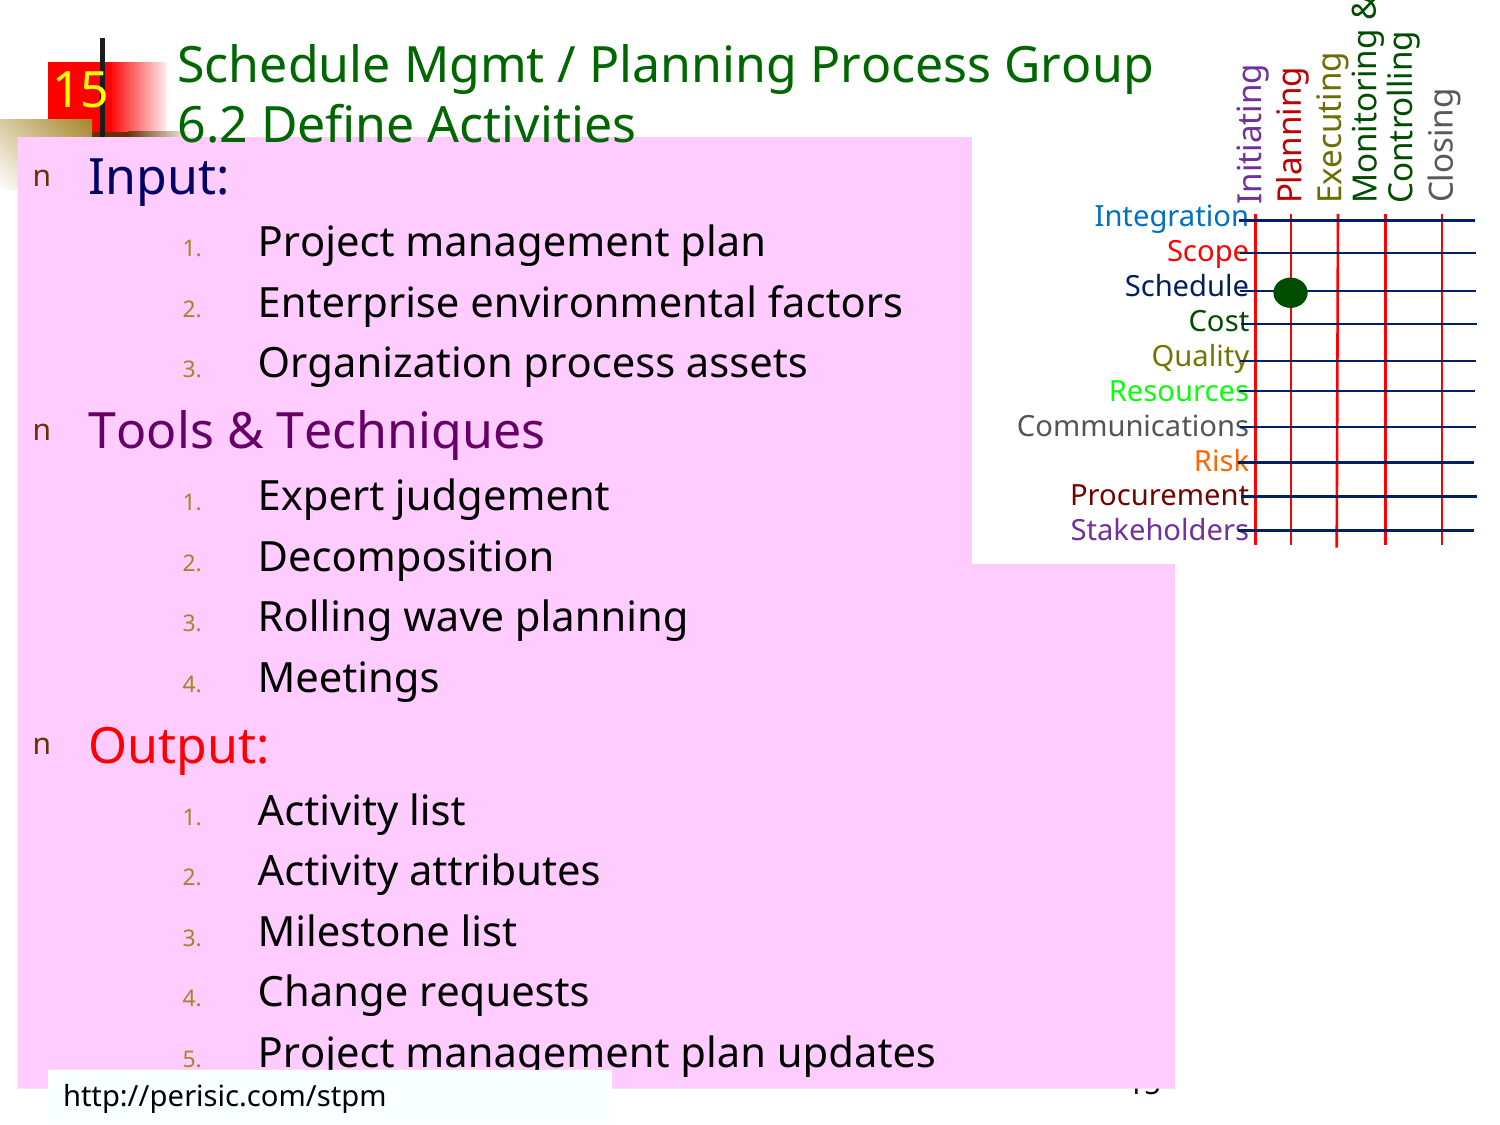

Initiating
Planning
Executing
Monitoring &
Controlling
Closing
Integration
Scope
Schedule
Cost
Quality
Resources
Communications
Risk
Procurement
Stakeholders
Schedule Mgmt / Planning Process Group
6.2 Define Activities
# Input:
Project management plan
Enterprise environmental factors
Organization process assets
Tools & Techniques
Expert judgement
Decomposition
Rolling wave planning
Meetings
Output:
Activity list
Activity attributes
Milestone list
Change requests
Project management plan updates
14
http://perisic.com/stpm